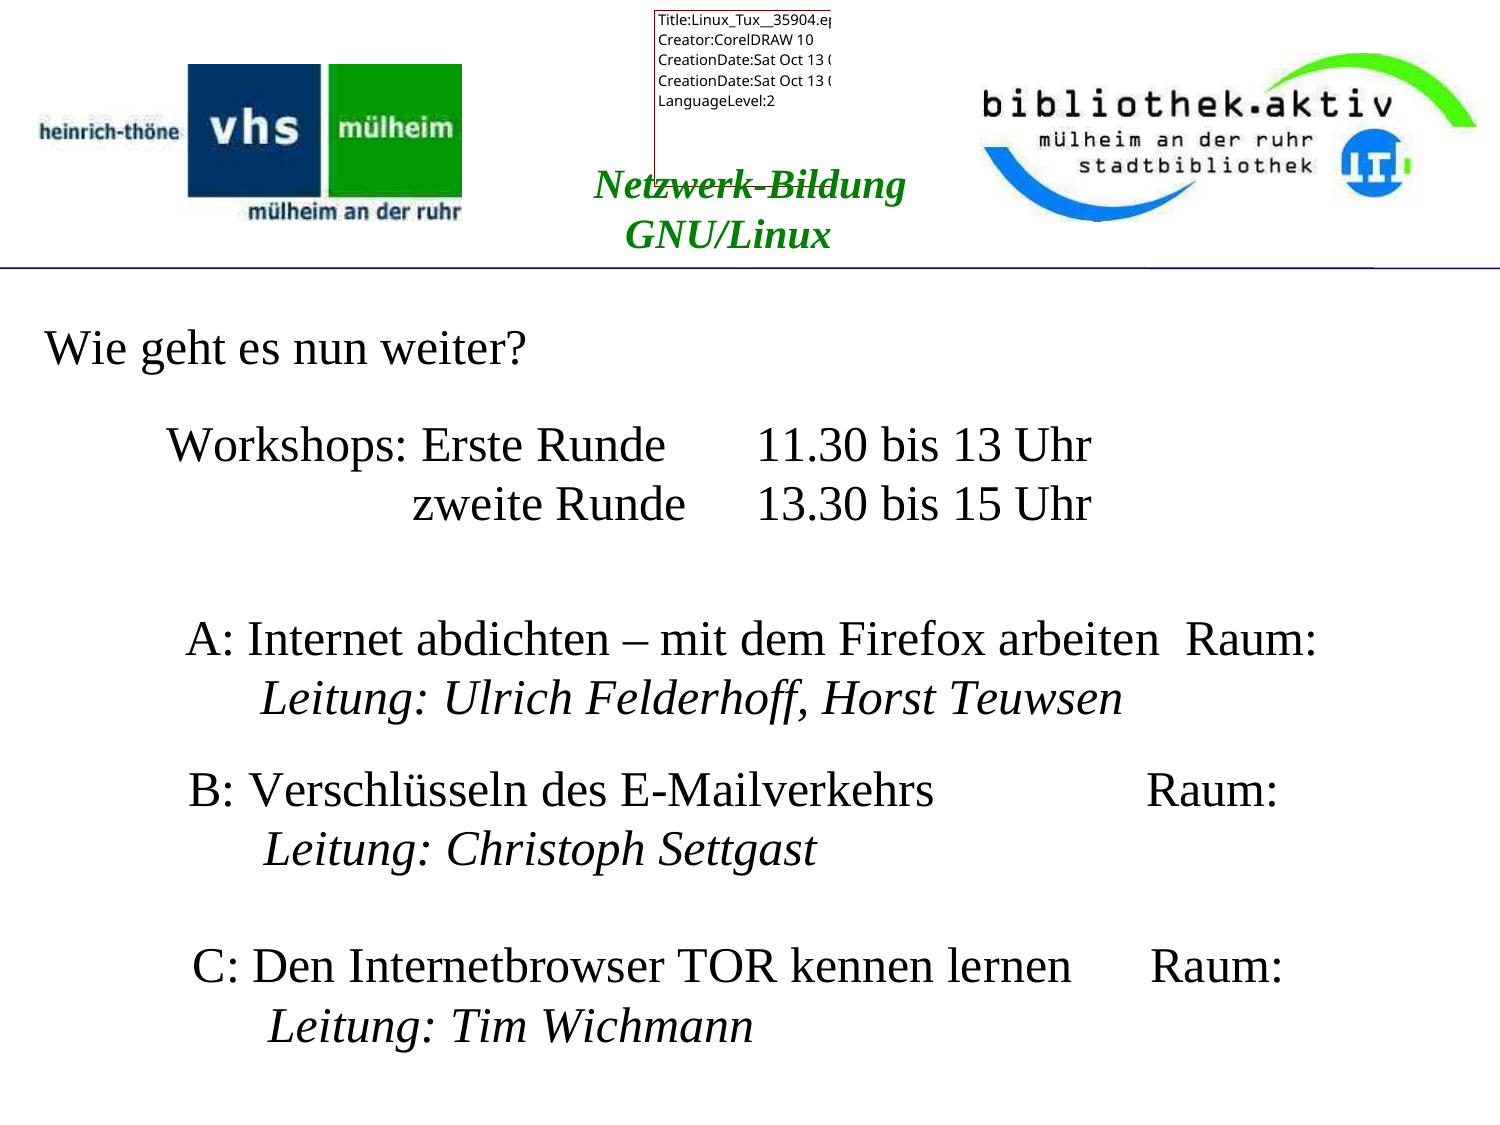

Netzwerk-Bildung
 GNU/Linux
Wie geht es nun weiter?
Workshops: Erste Runde		11.30 bis 13 Uhr
			 zweite Runde 	13.30 bis 15 Uhr
A: Internet abdichten – mit dem Firefox arbeiten Raum:
 Leitung: Ulrich Felderhoff, Horst Teuwsen
B: Verschlüsseln des E-Mailverkehrs			Raum:
 Leitung: Christoph Settgast
C: Den Internetbrowser TOR kennen lernen		Raum:
 Leitung: Tim Wichmann